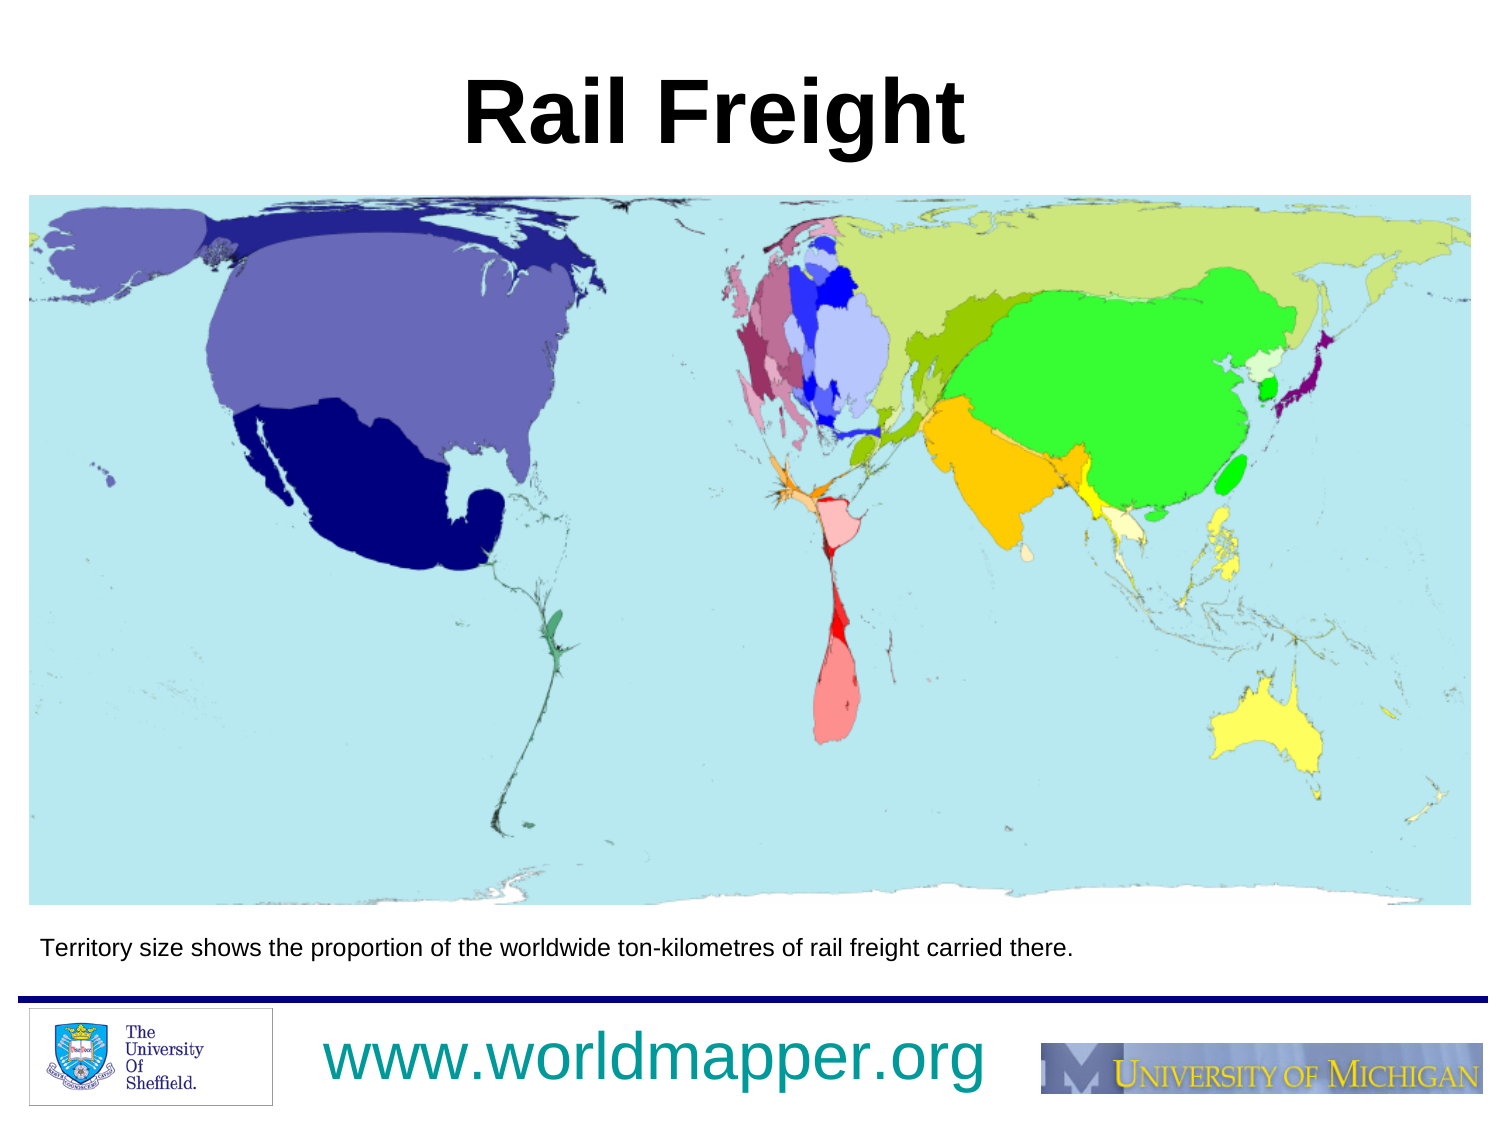

# Rail Freight
Territory size shows the proportion of the worldwide ton-kilometres of rail freight carried there.